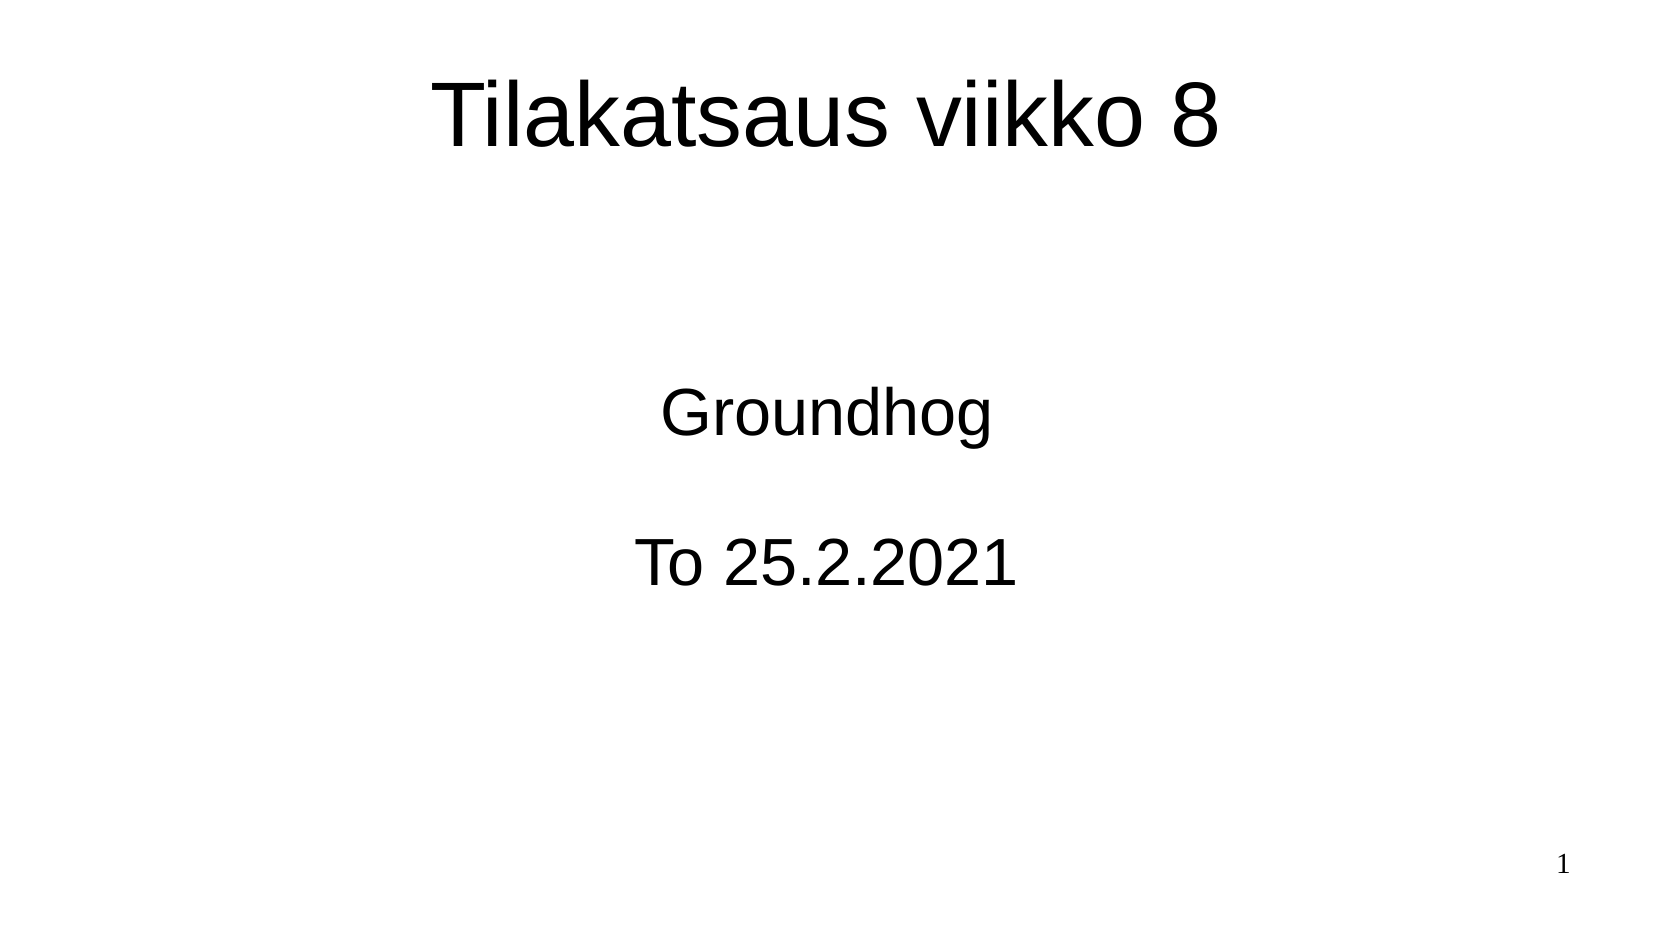

# Tilakatsaus viikko 8
Groundhog
To 25.2.2021
1